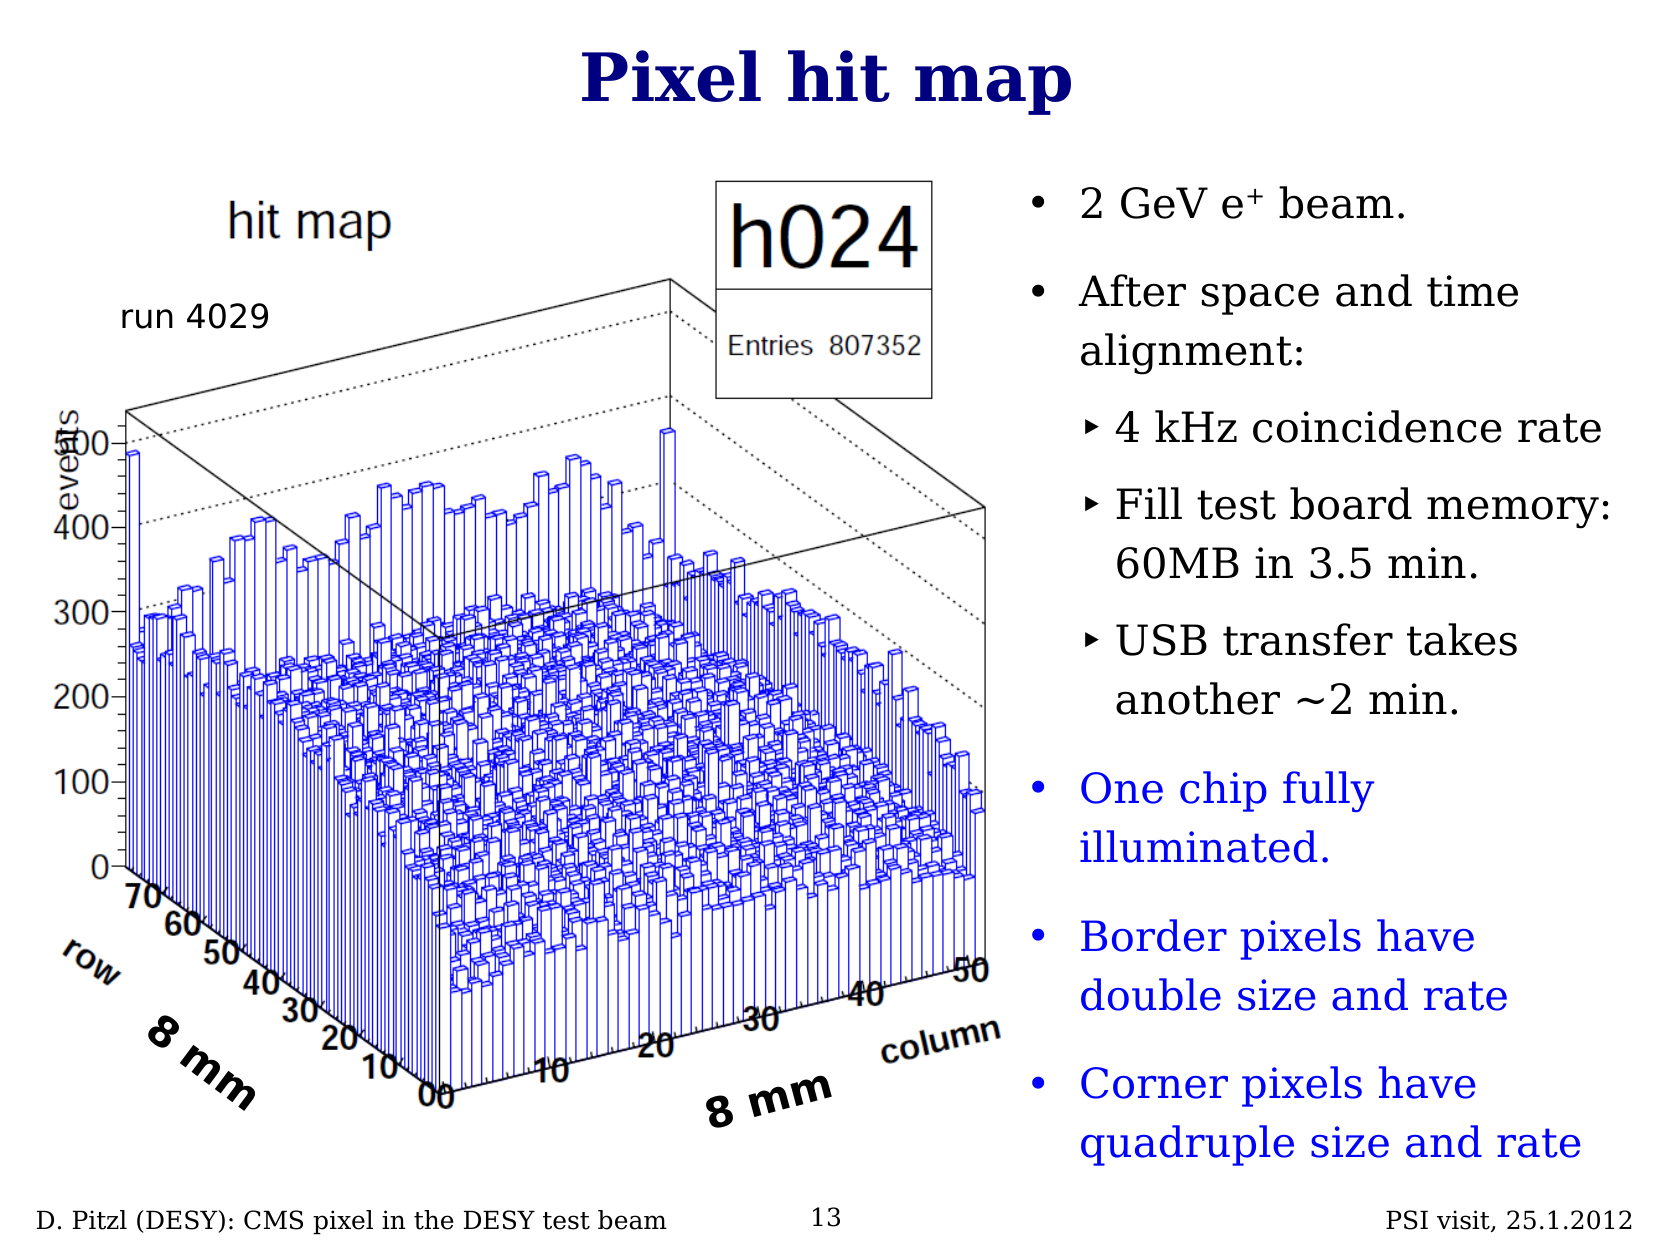

# Pixel hit map
2 GeV e+ beam.
After space and time alignment:
4 kHz coincidence rate
Fill test board memory: 60MB in 3.5 min.
USB transfer takes another ~2 min.
One chip fully illuminated.
Border pixels have double size and rate
Corner pixels have quadruple size and rate
run 4029
8 mm
8 mm